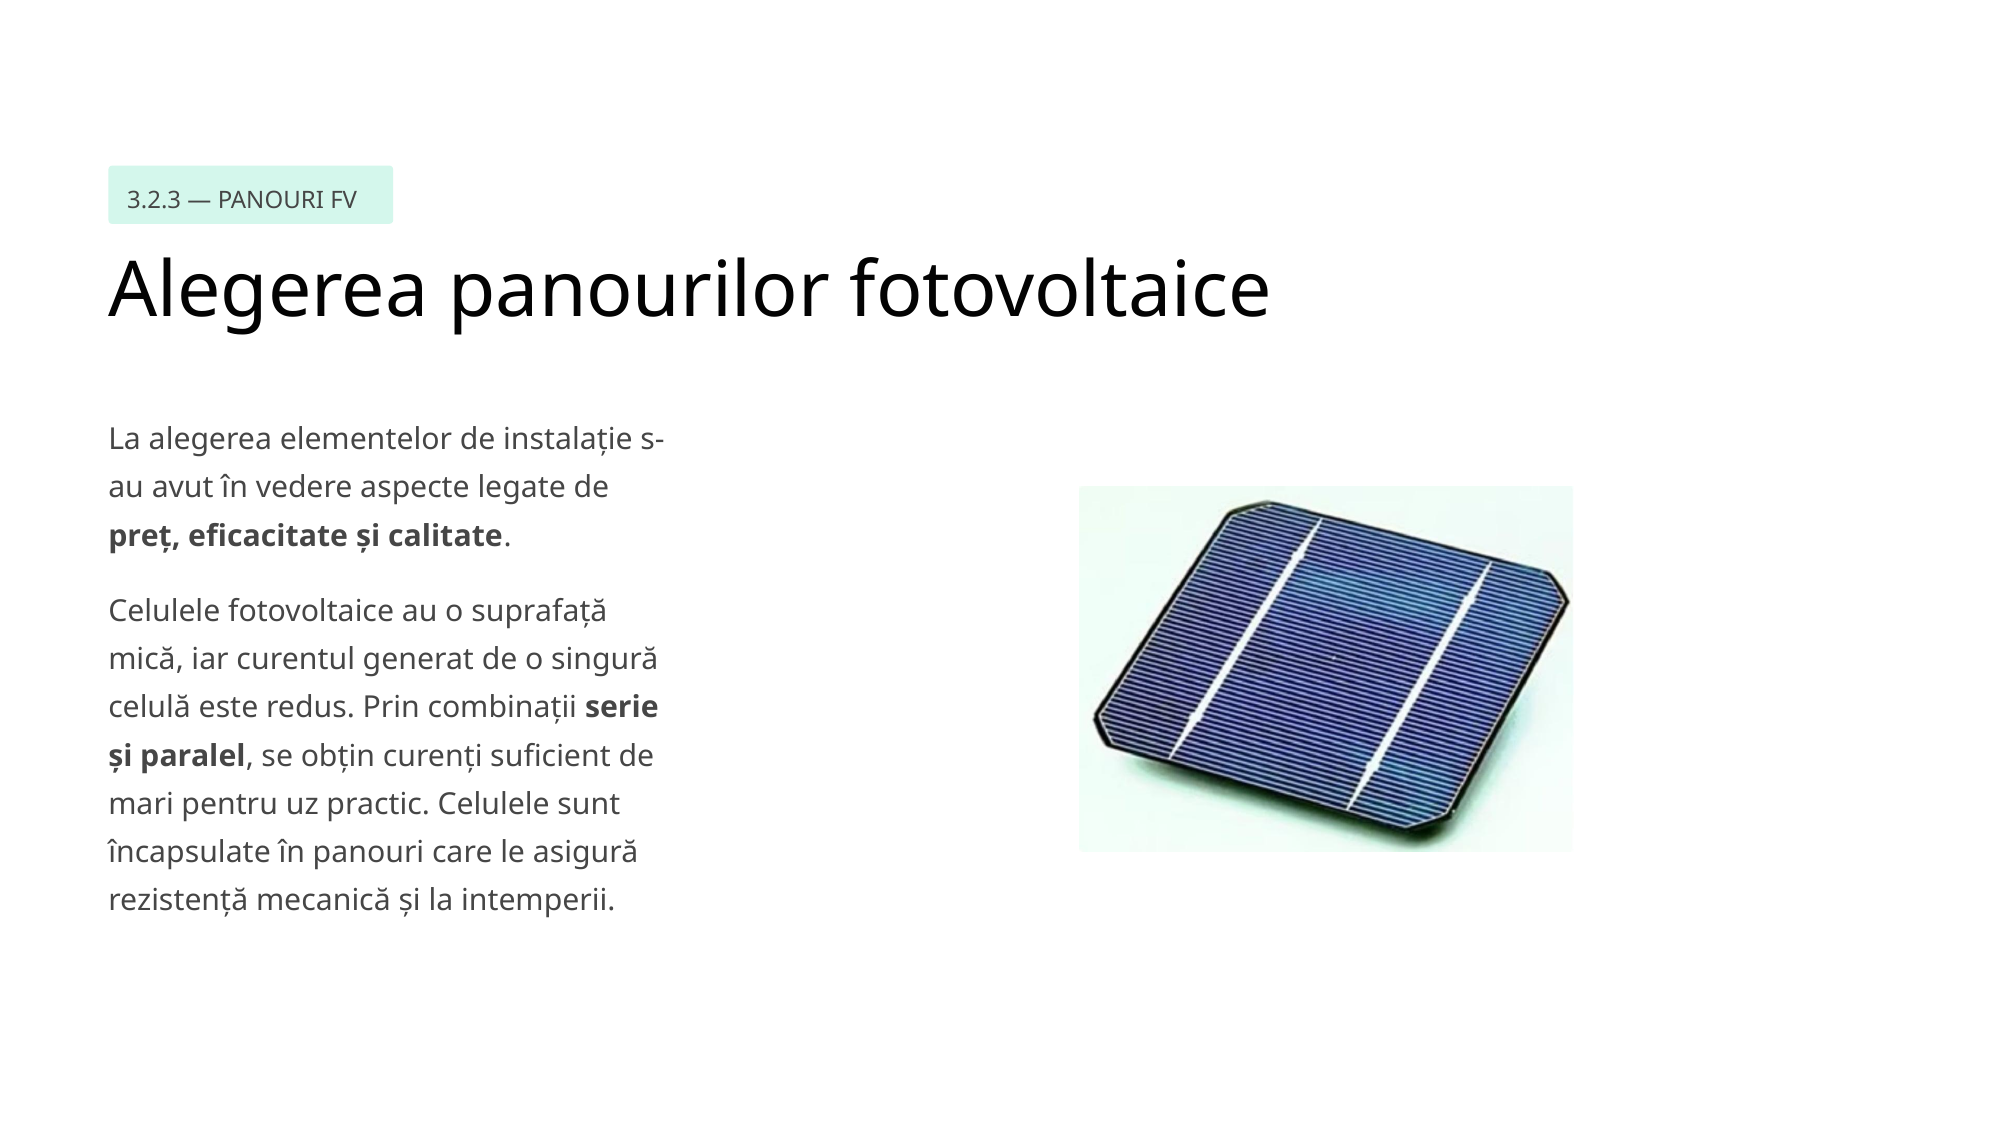

3.2.3 — PANOURI FV
Alegerea panourilor fotovoltaice
La alegerea elementelor de instalație s-au avut în vedere aspecte legate de preț, eficacitate și calitate.
Celulele fotovoltaice au o suprafață mică, iar curentul generat de o singură celulă este redus. Prin combinații serie și paralel, se obțin curenți suficient de mari pentru uz practic. Celulele sunt încapsulate în panouri care le asigură rezistență mecanică și la intemperii.